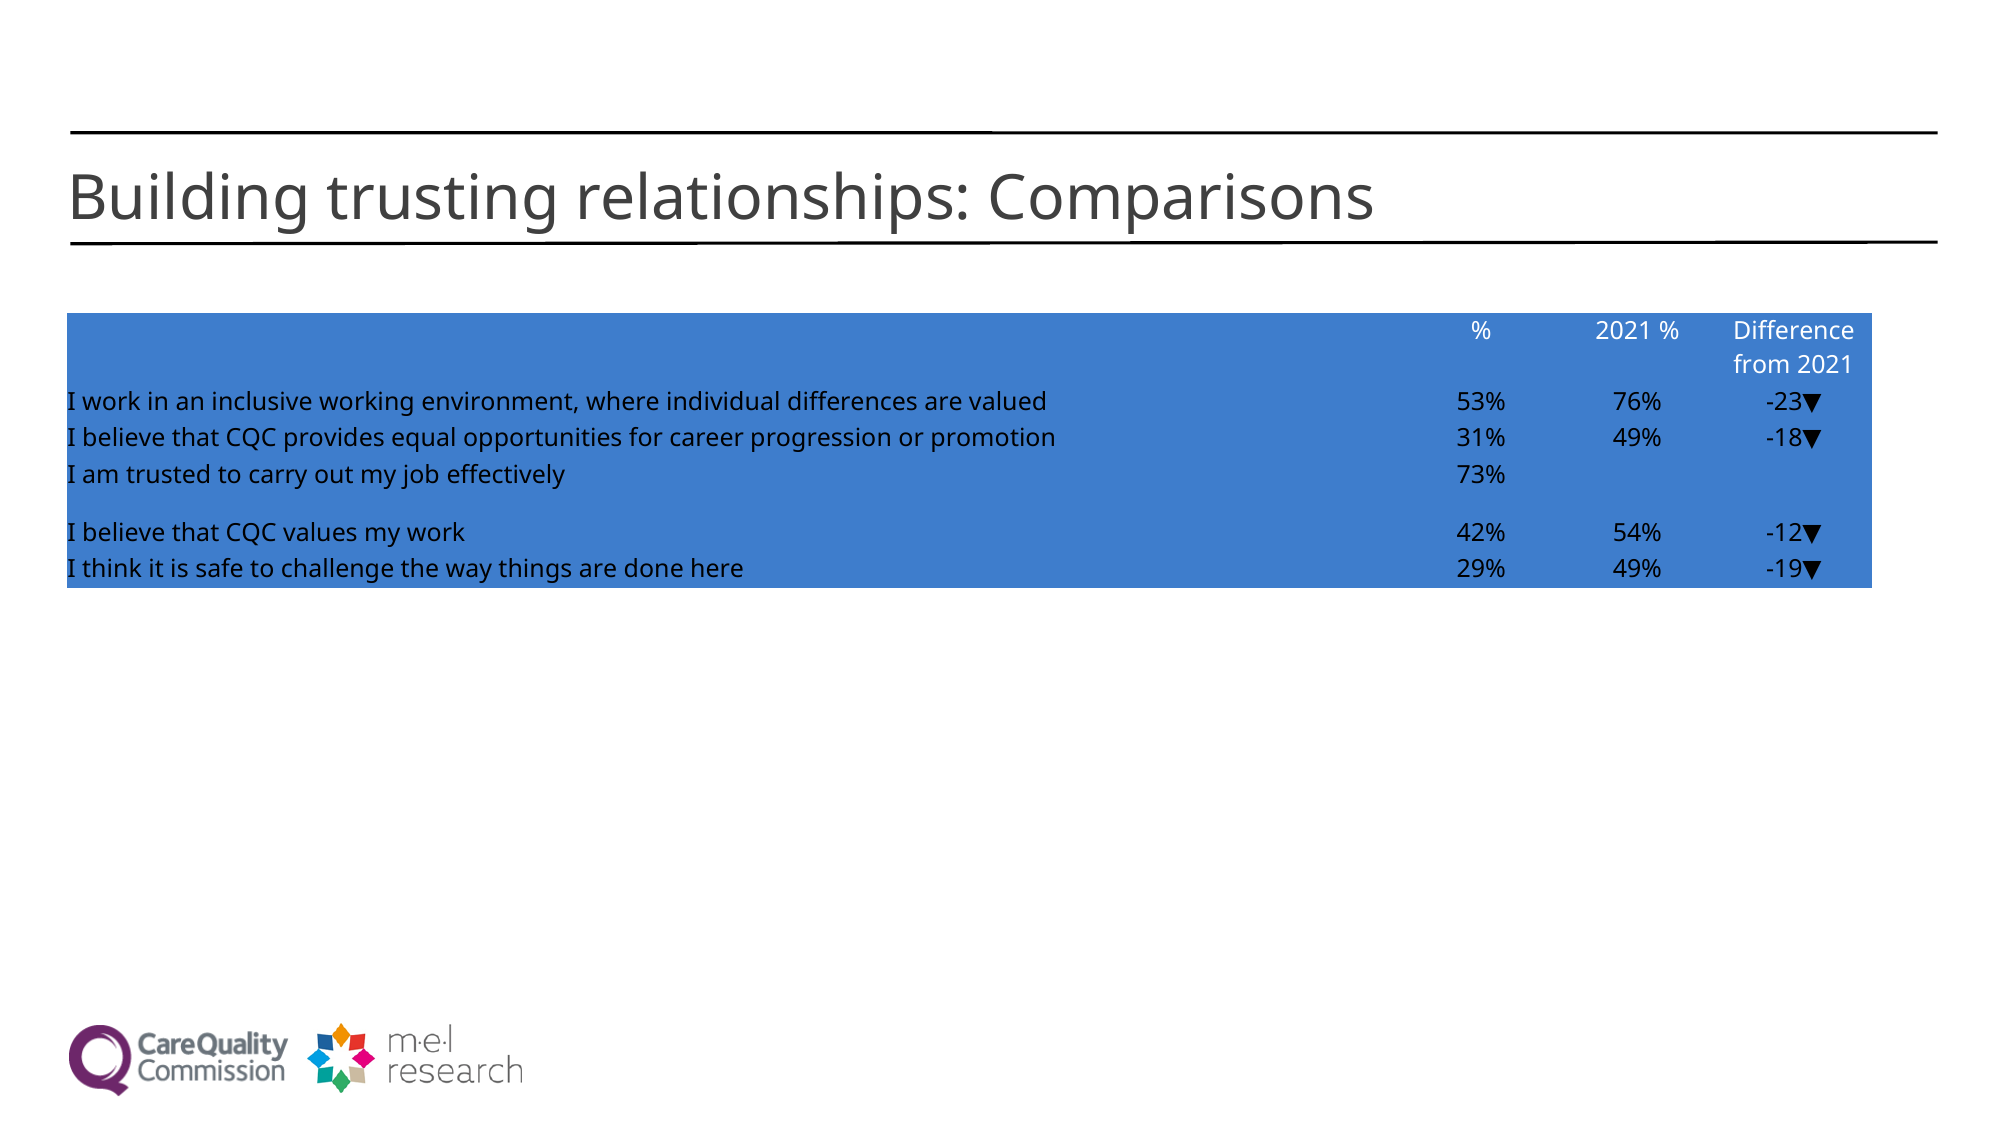

# Building trusting relationships: Comparisons
| | % | 2021 % | Difference from 2021 |
| --- | --- | --- | --- |
| I work in an inclusive working environment, where individual differences are valued | 53% | 76% | -23▼ |
| I believe that CQC provides equal opportunities for career progression or promotion | 31% | 49% | -18▼ |
| I am trusted to carry out my job effectively | 73% | | |
| I believe that CQC values my work | 42% | 54% | -12▼ |
| I think it is safe to challenge the way things are done here | 29% | 49% | -19▼ |